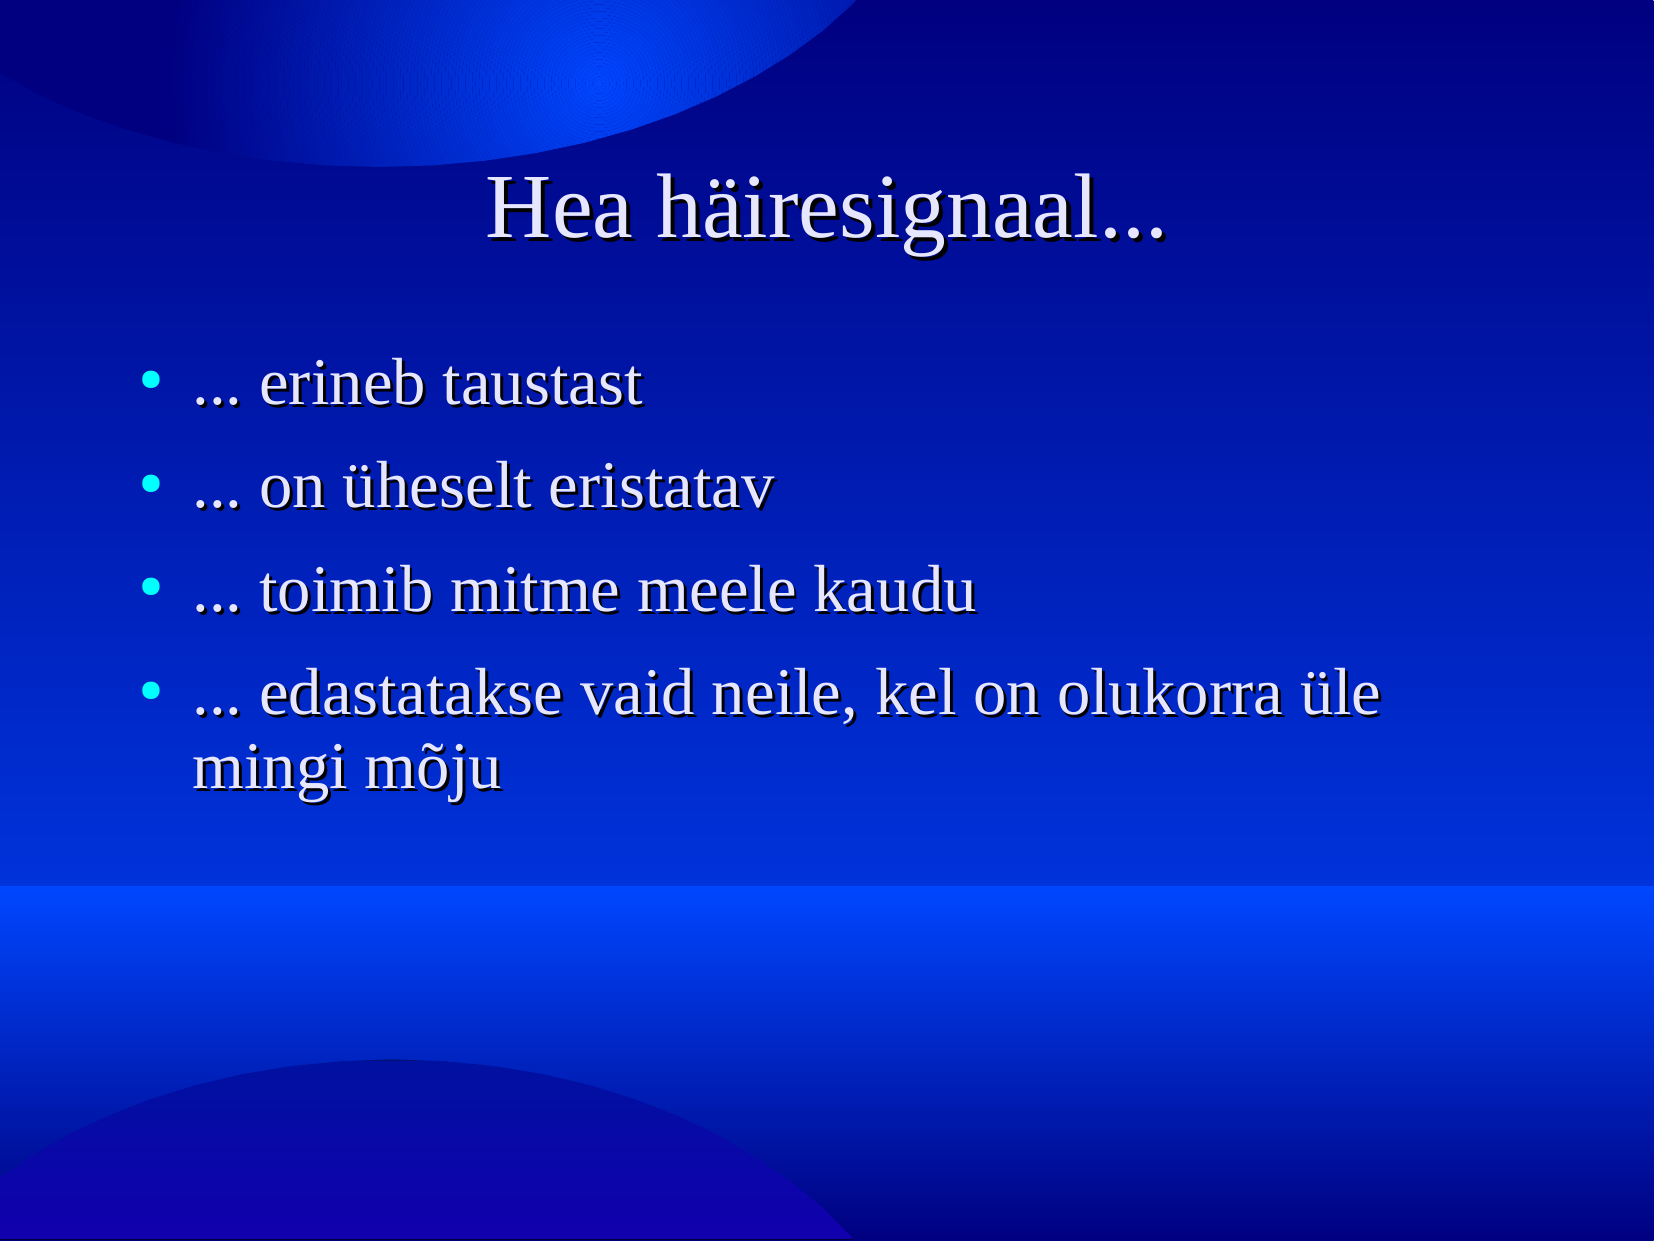

# Hea häiresignaal...
... erineb taustast
... on üheselt eristatav
... toimib mitme meele kaudu
... edastatakse vaid neile, kel on olukorra üle mingi mõju